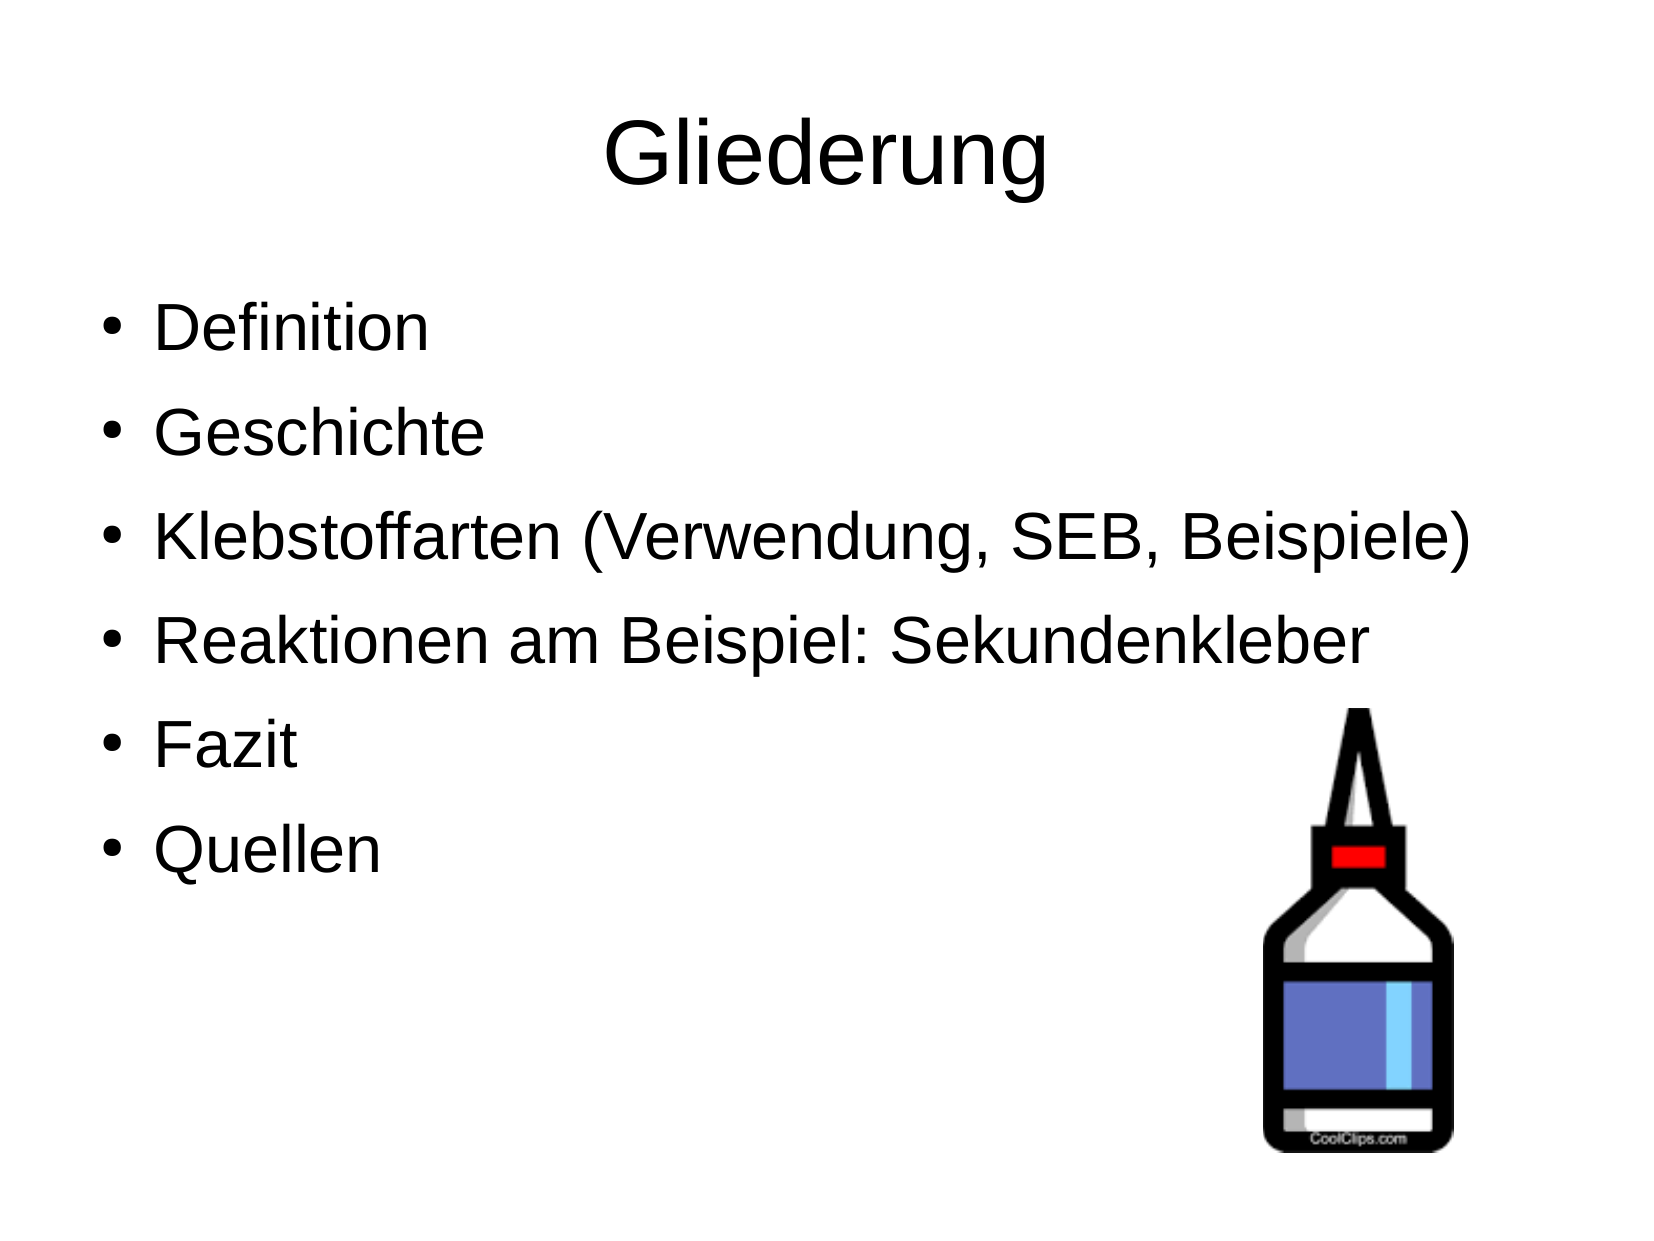

# Gliederung
Definition
Geschichte
Klebstoffarten (Verwendung, SEB, Beispiele)
Reaktionen am Beispiel: Sekundenkleber
Fazit
Quellen